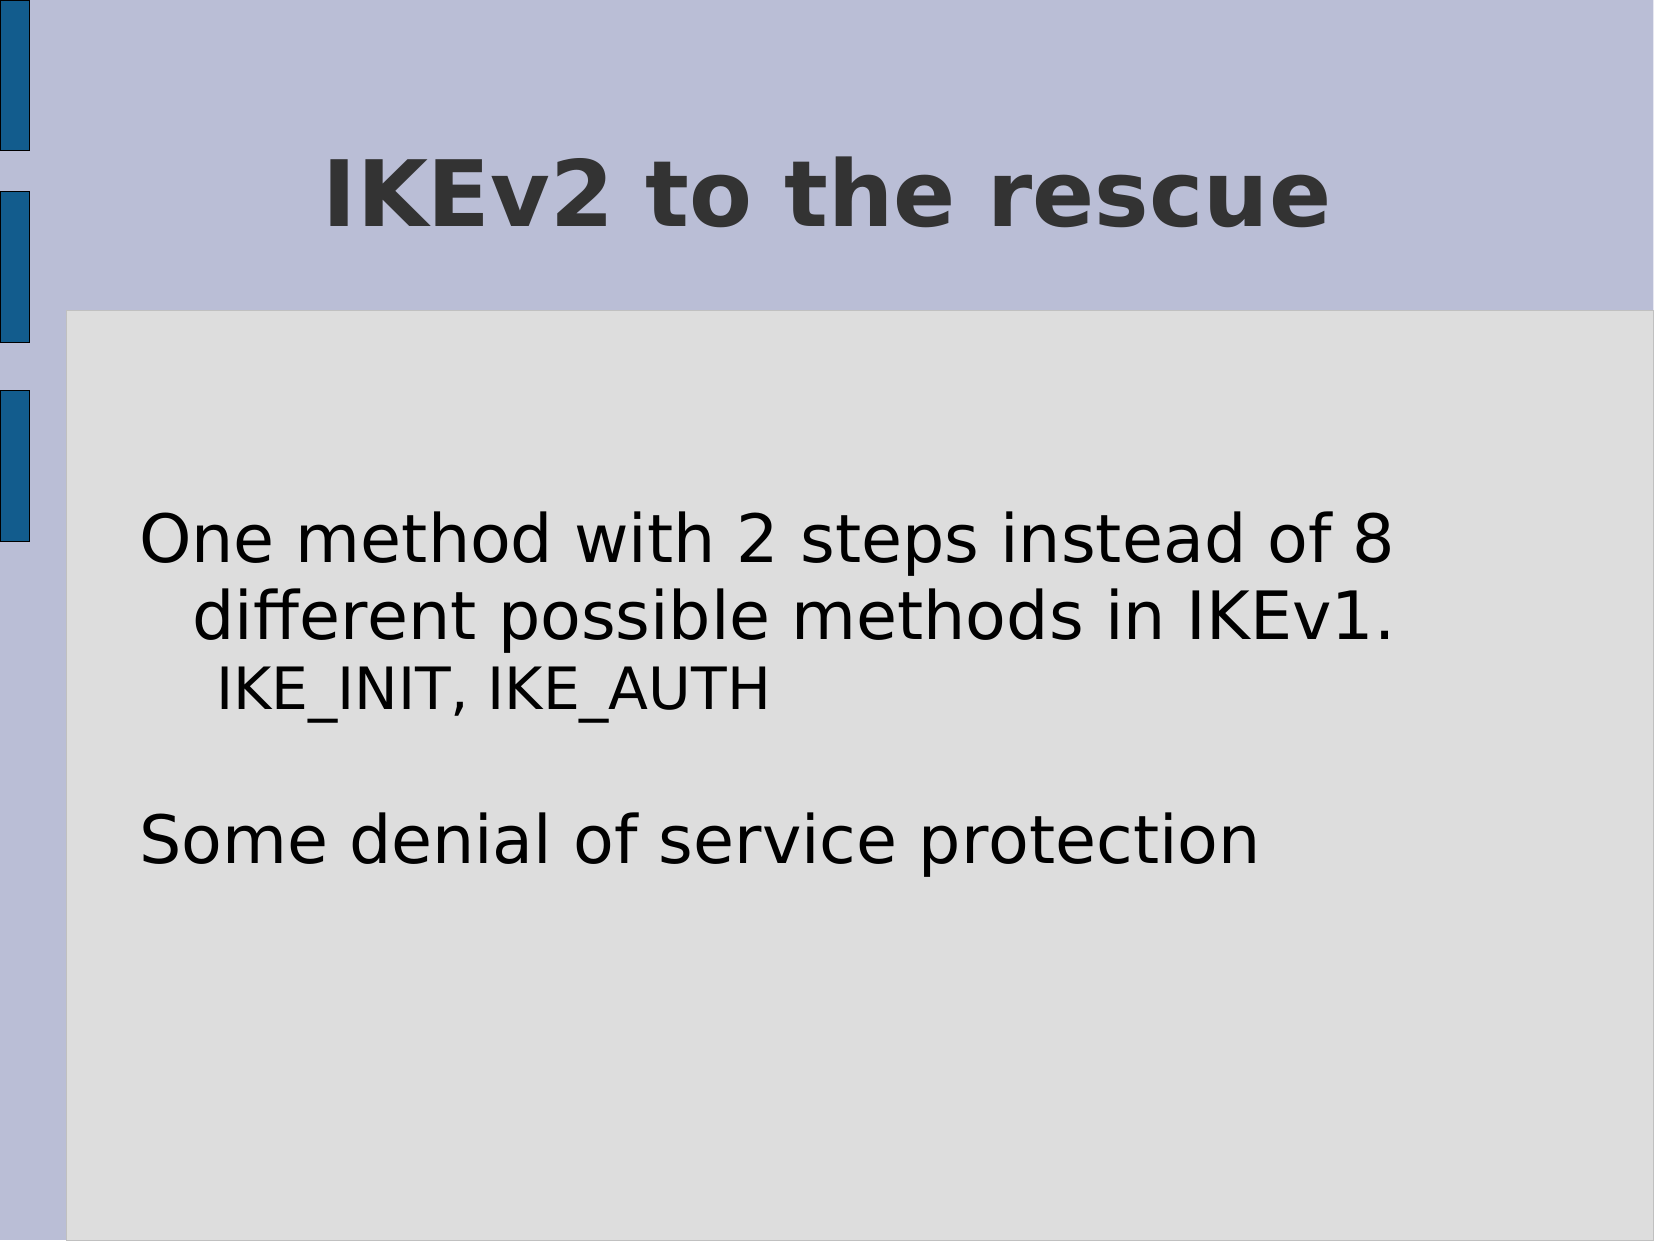

# IKEv2 to the rescue
One method with 2 steps instead of 8 different possible methods in IKEv1.
IKE_INIT, IKE_AUTH
Some denial of service protection